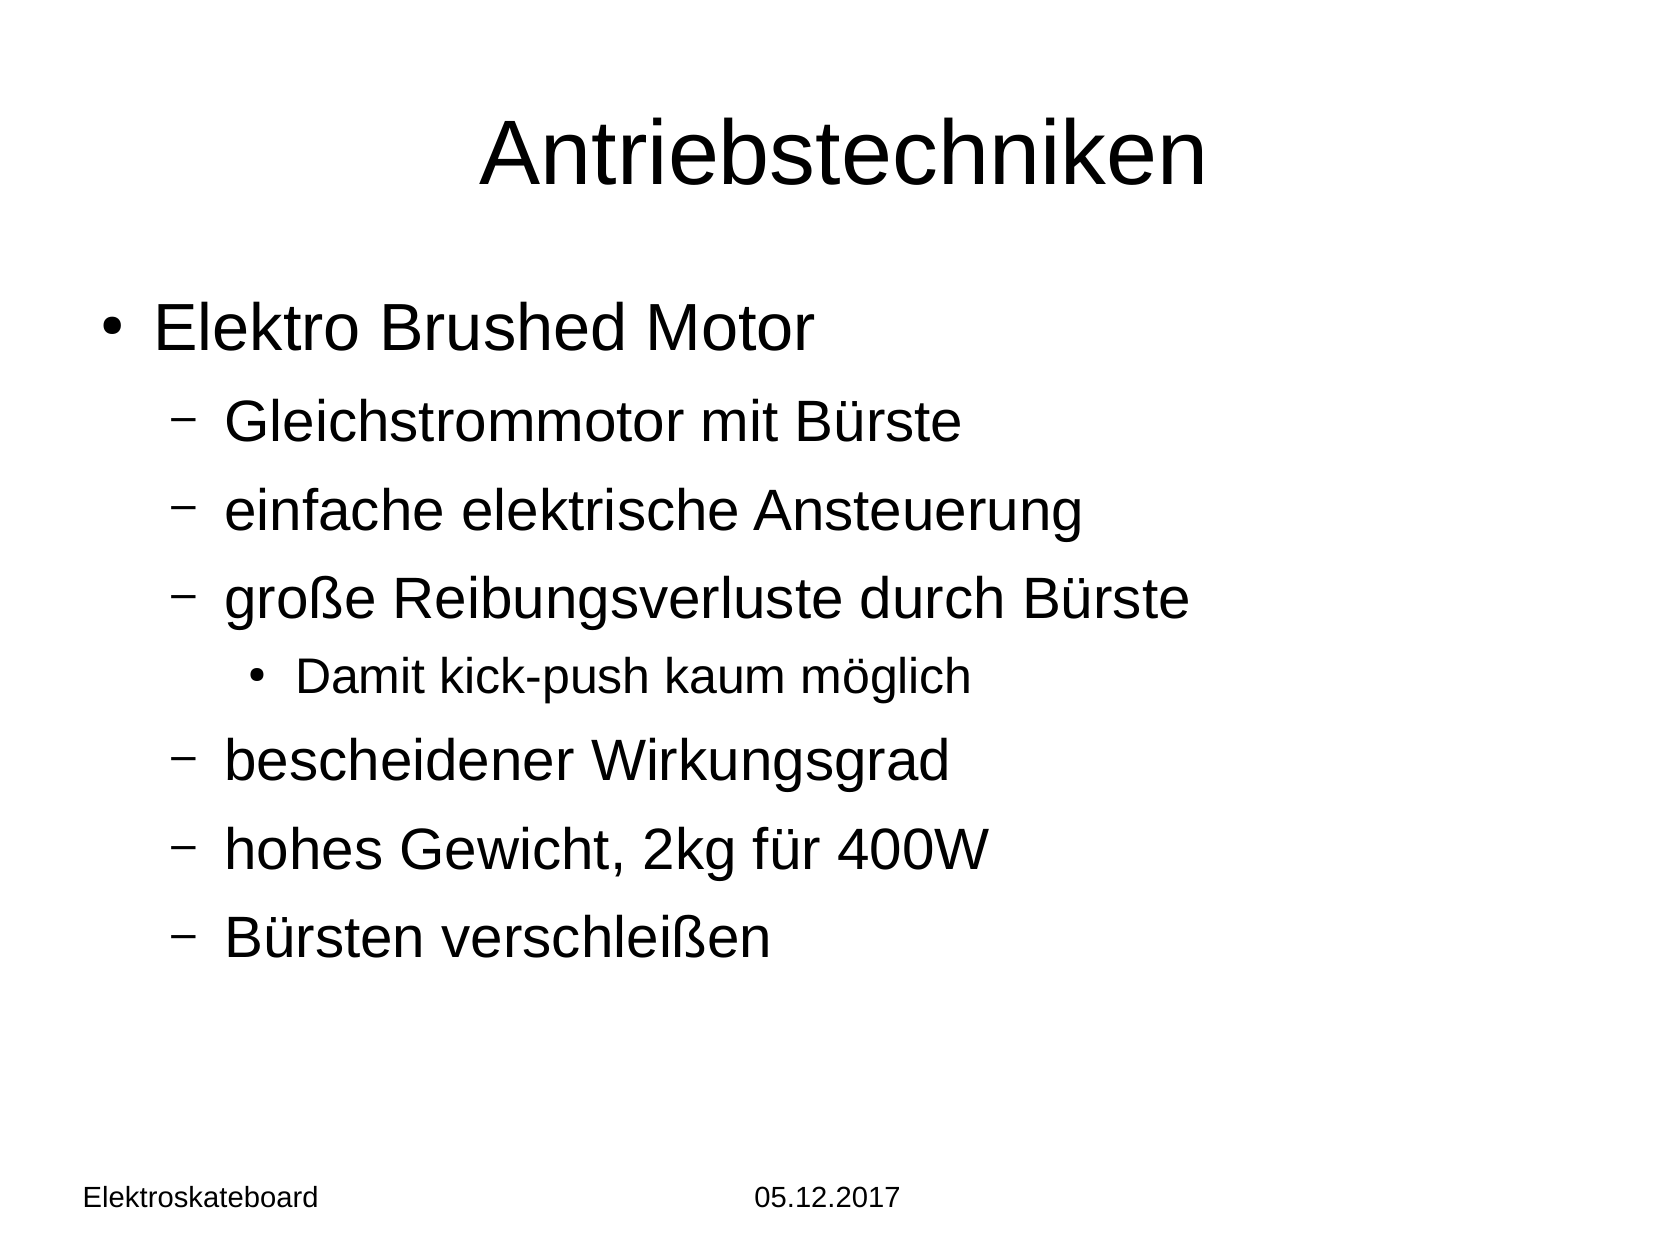

# Antriebstechniken
Elektro Brushed Motor
Gleichstrommotor mit Bürste
einfache elektrische Ansteuerung
große Reibungsverluste durch Bürste
Damit kick-push kaum möglich
bescheidener Wirkungsgrad
hohes Gewicht, 2kg für 400W
Bürsten verschleißen